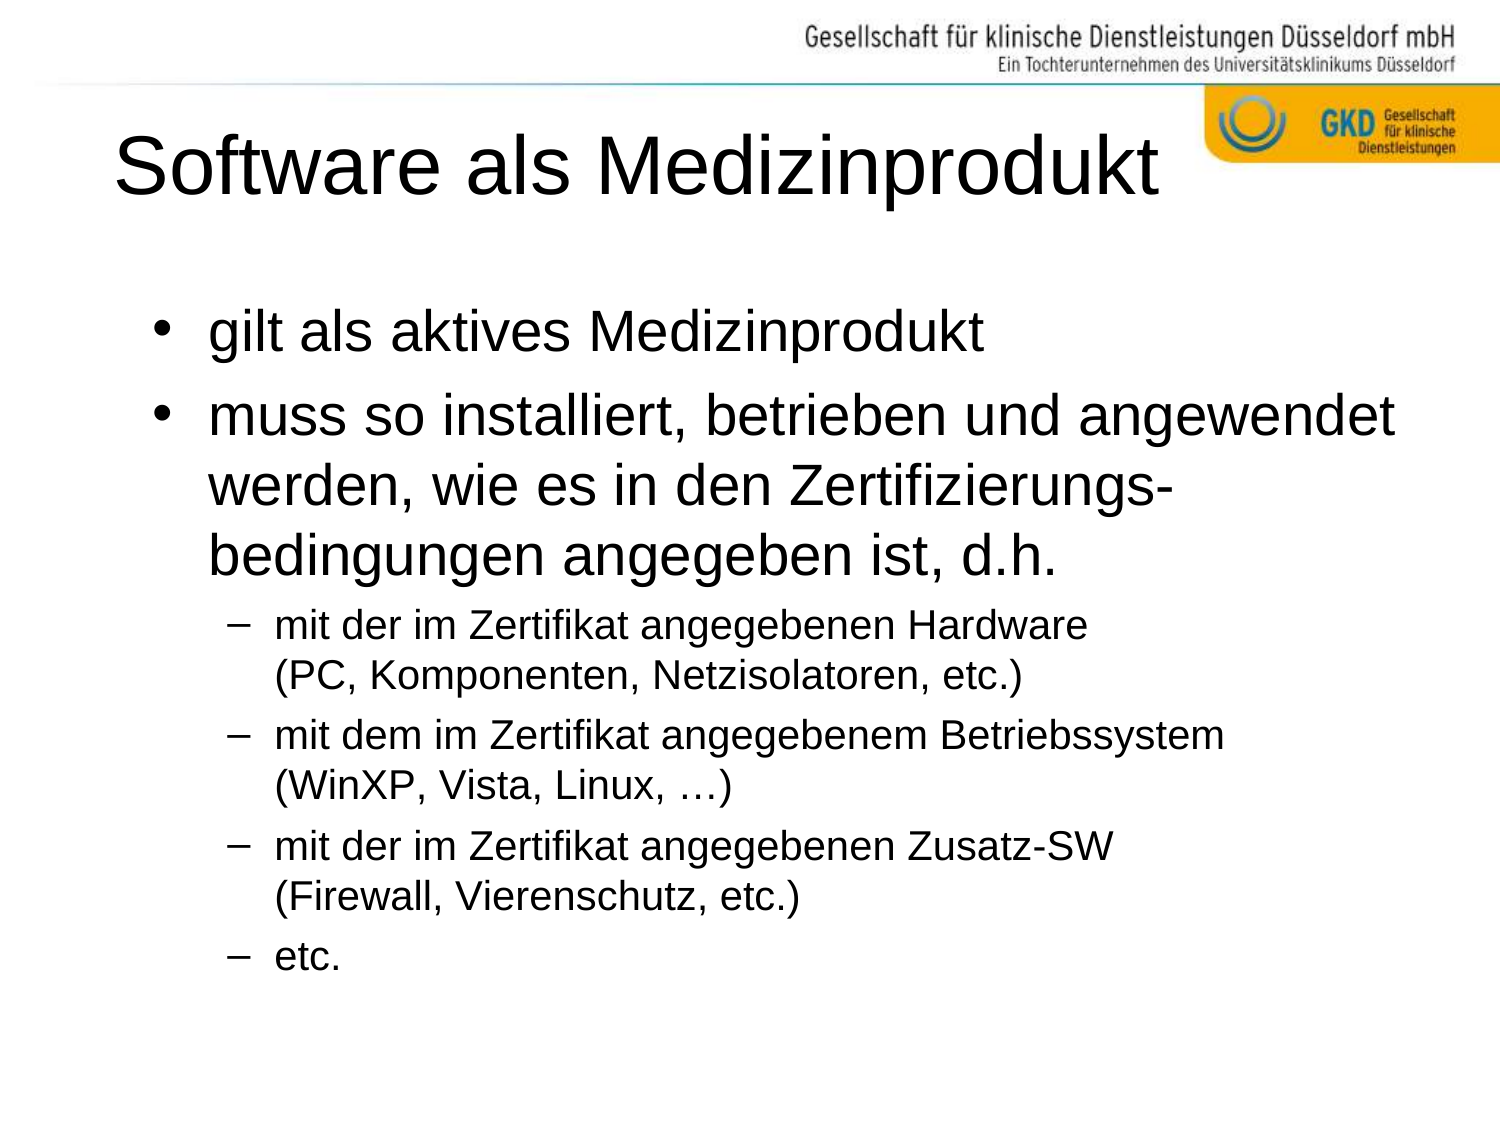

# Software als Medizinprodukt
gilt als aktives Medizinprodukt
muss so installiert, betrieben und angewendet werden, wie es in den Zertifizierungs-bedingungen angegeben ist, d.h.
mit der im Zertifikat angegebenen Hardware
(PC, Komponenten, Netzisolatoren, etc.)
mit dem im Zertifikat angegebenem Betriebssystem
(WinXP, Vista, Linux, …)
mit der im Zertifikat angegebenen Zusatz-SW
(Firewall, Vierenschutz, etc.)
etc.